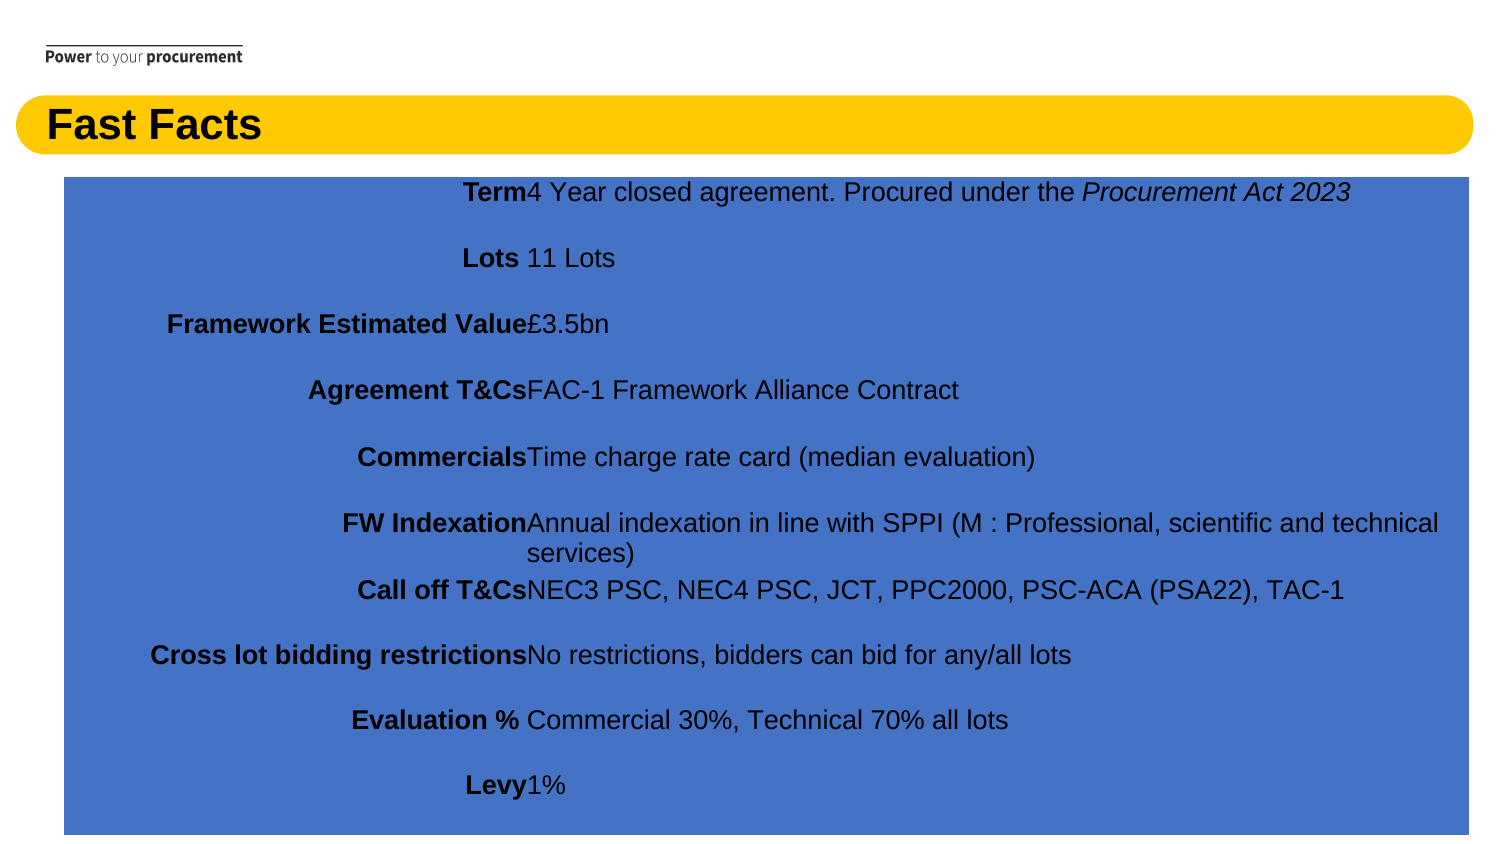

# Fast Facts
| Term | 4 Year closed agreement. Procured under the Procurement Act 2023 |
| --- | --- |
| Lots | 11 Lots |
| Framework Estimated Value | £3.5bn |
| Agreement T&Cs | FAC-1 Framework Alliance Contract |
| Commercials | Time charge rate card (median evaluation) |
| FW Indexation | Annual indexation in line with SPPI (M : Professional, scientific and technical services) |
| Call off T&Cs | NEC3 PSC, NEC4 PSC, JCT, PPC2000, PSC-ACA (PSA22), TAC-1 |
| Cross lot bidding restrictions | No restrictions, bidders can bid for any/all lots |
| Evaluation % | Commercial 30%, Technical 70% all lots |
| Levy | 1% |